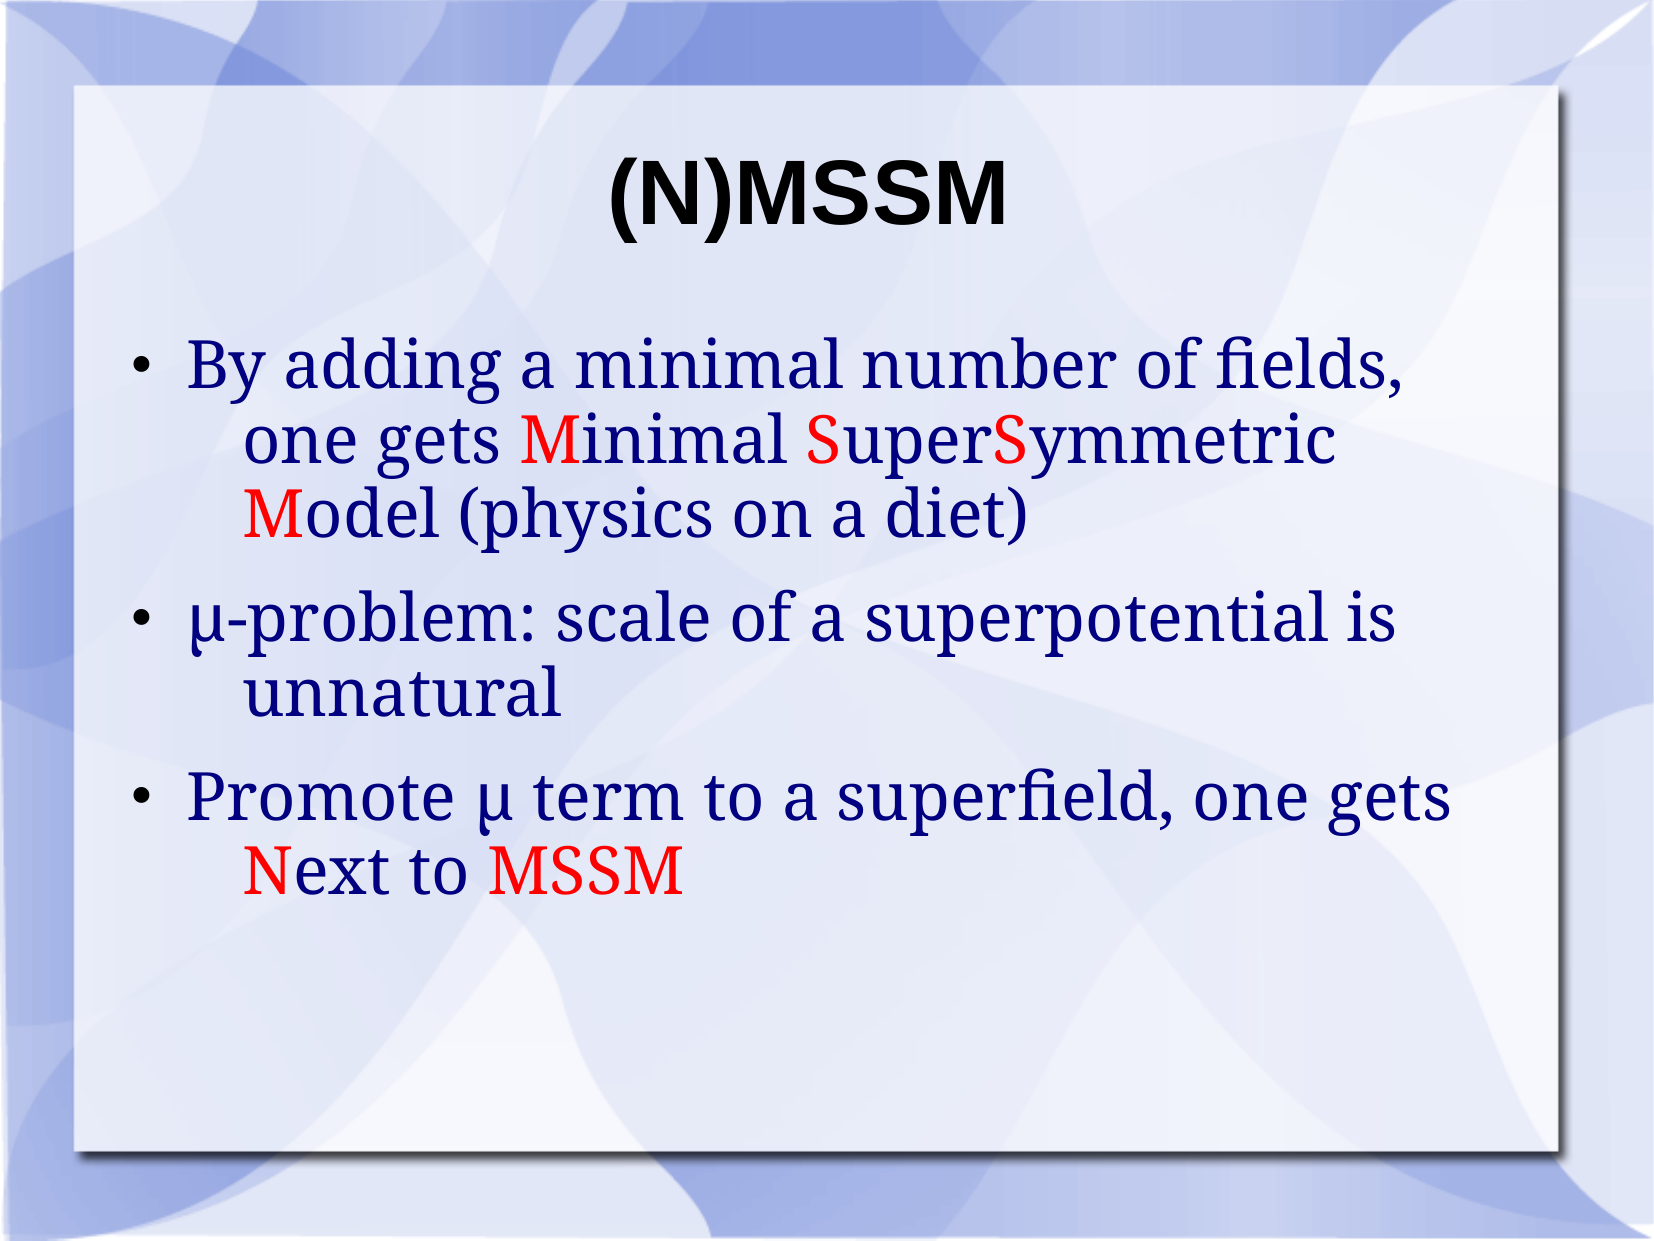

# (N)MSSM
By adding a minimal number of fields, one gets Minimal SuperSymmetric Model (physics on a diet)
µ-problem: scale of a superpotential is unnatural
Promote µ term to a superfield, one gets Next to MSSM